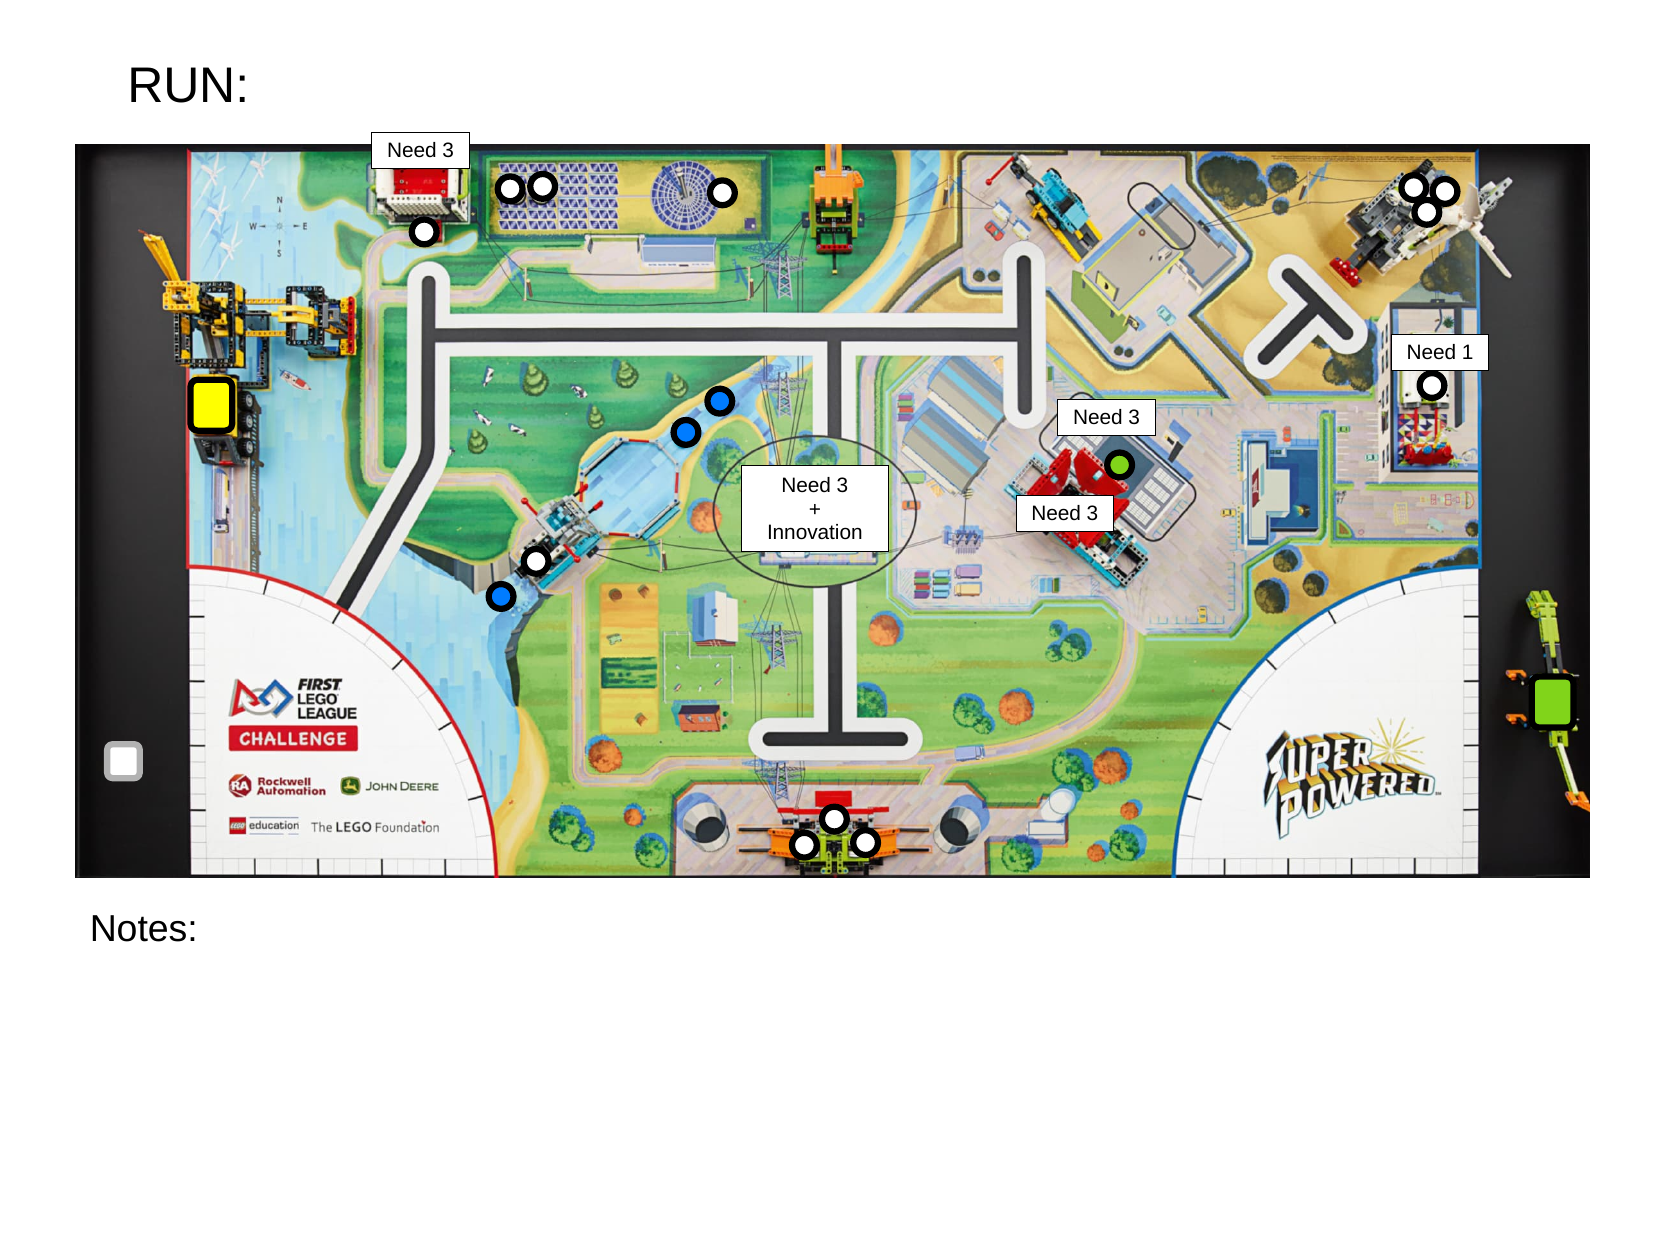

RUN:
Need 3
Need 1
Need 3
Need 3
+
Innovation
Need 3
Notes: